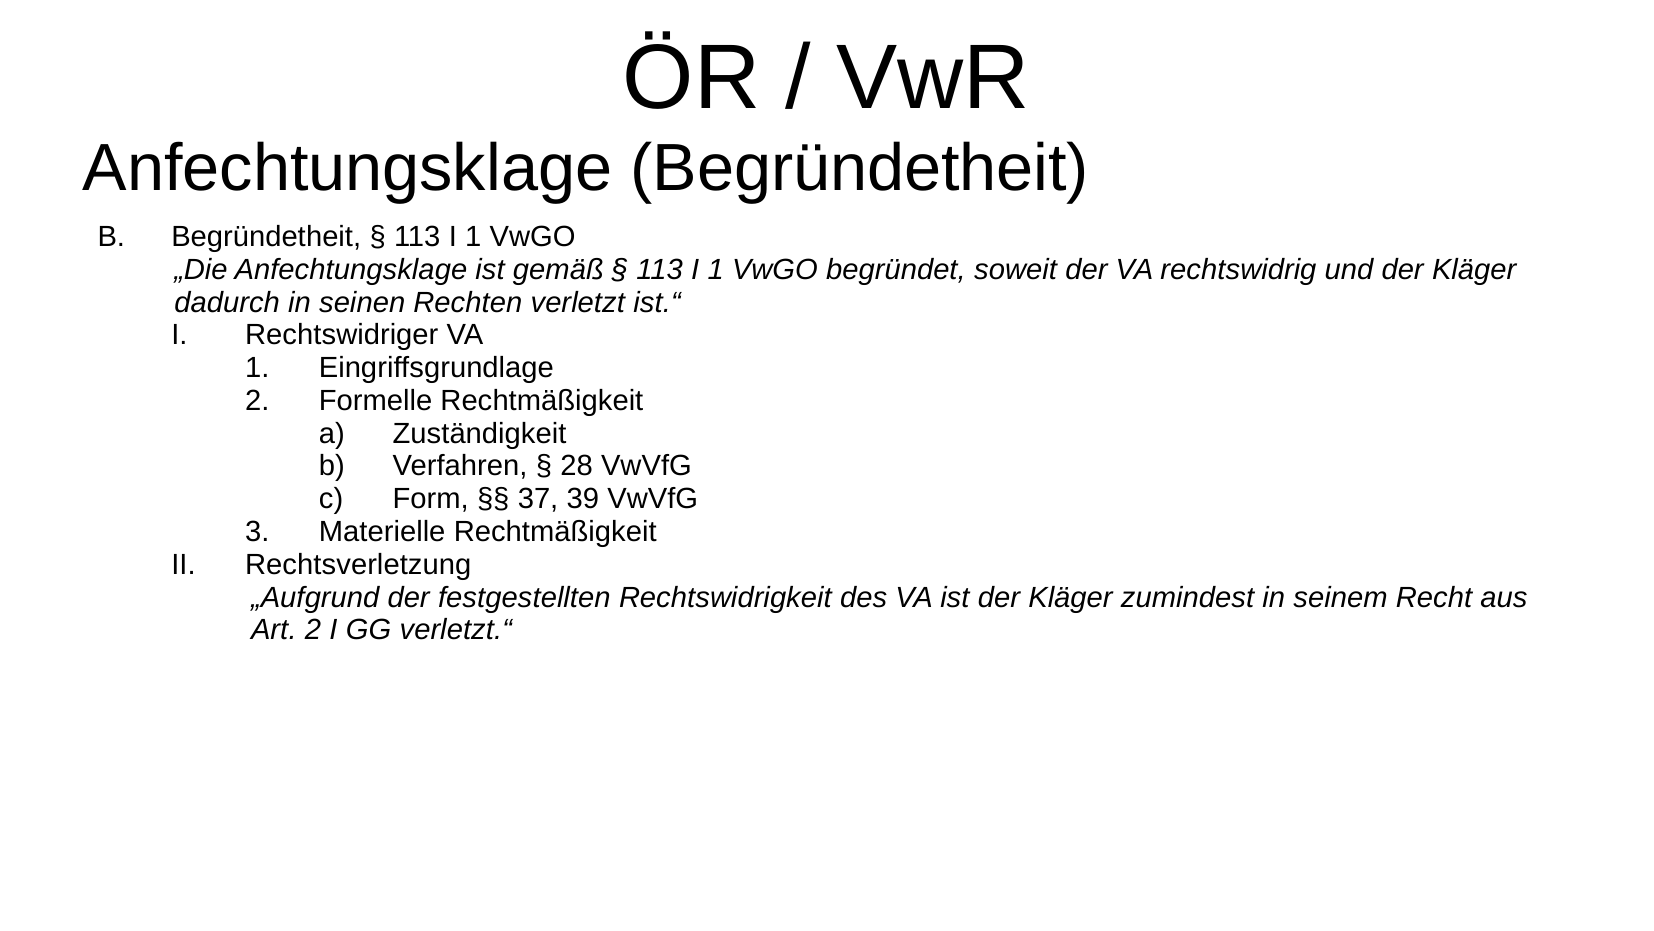

# ÖR / VwR
Anfechtungsklage (Begründetheit)
B.	Begründetheit, § 113 I 1 VwGO
„Die Anfechtungsklage ist gemäß § 113 I 1 VwGO begründet, soweit der VA rechtswidrig und der Kläger dadurch in seinen Rechten verletzt ist.“
	I.	Rechtswidriger VA
		1.	Eingriffsgrundlage
		2.	Formelle Rechtmäßigkeit
			a)	Zuständigkeit
			b)	Verfahren, § 28 VwVfG
			c)	Form, §§ 37, 39 VwVfG
		3.	Materielle Rechtmäßigkeit
	II.	Rechtsverletzung
„Aufgrund der festgestellten Rechtswidrigkeit des VA ist der Kläger zumindest in seinem Recht aus Art. 2 I GG verletzt.“